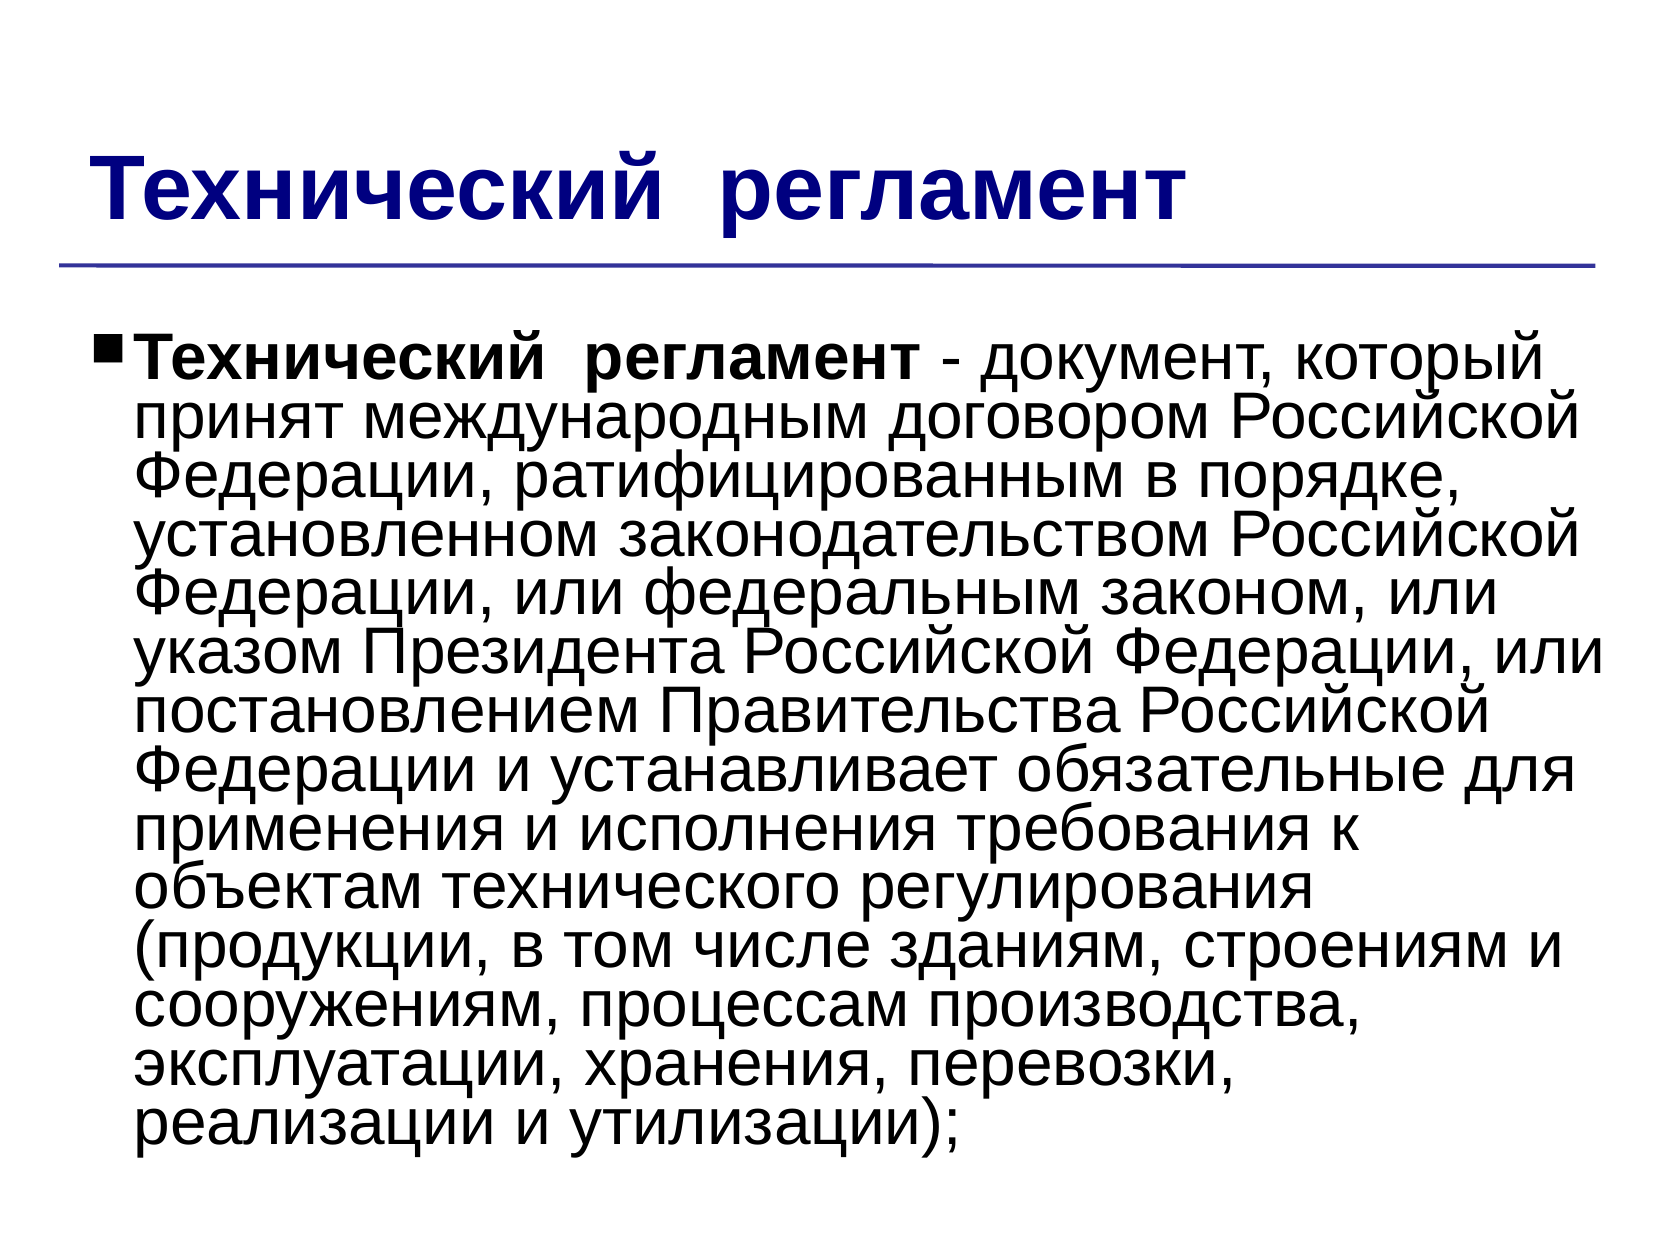

# Технический регламент
Технический регламент - документ, который принят международным договором Российской Федерации, ратифицированным в порядке, установленном законодательством Российской Федерации, или федеральным законом, или указом Президента Российской Федерации, или постановлением Правительства Российской Федерации и устанавливает обязательные для применения и исполнения требования к объектам технического регулирования (продукции, в том числе зданиям, строениям и сооружениям, процессам производства, эксплуатации, хранения, перевозки, реализации и утилизации);